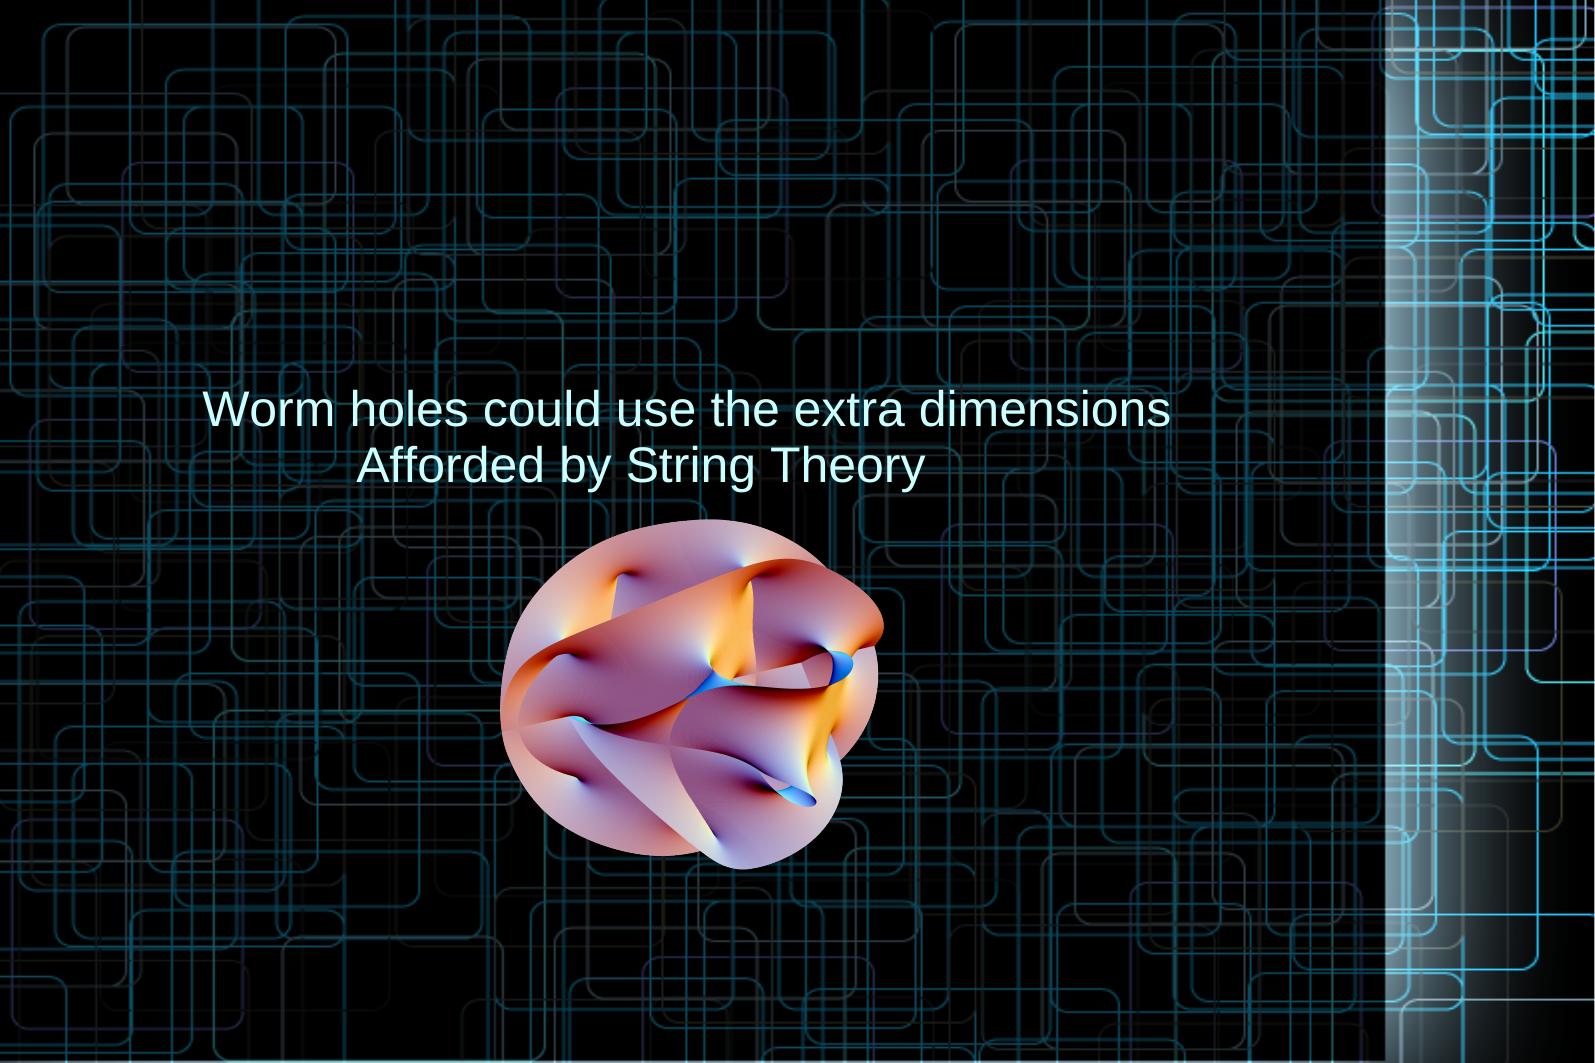

#
Worm holes could use the extra dimensions
 Afforded by String Theory